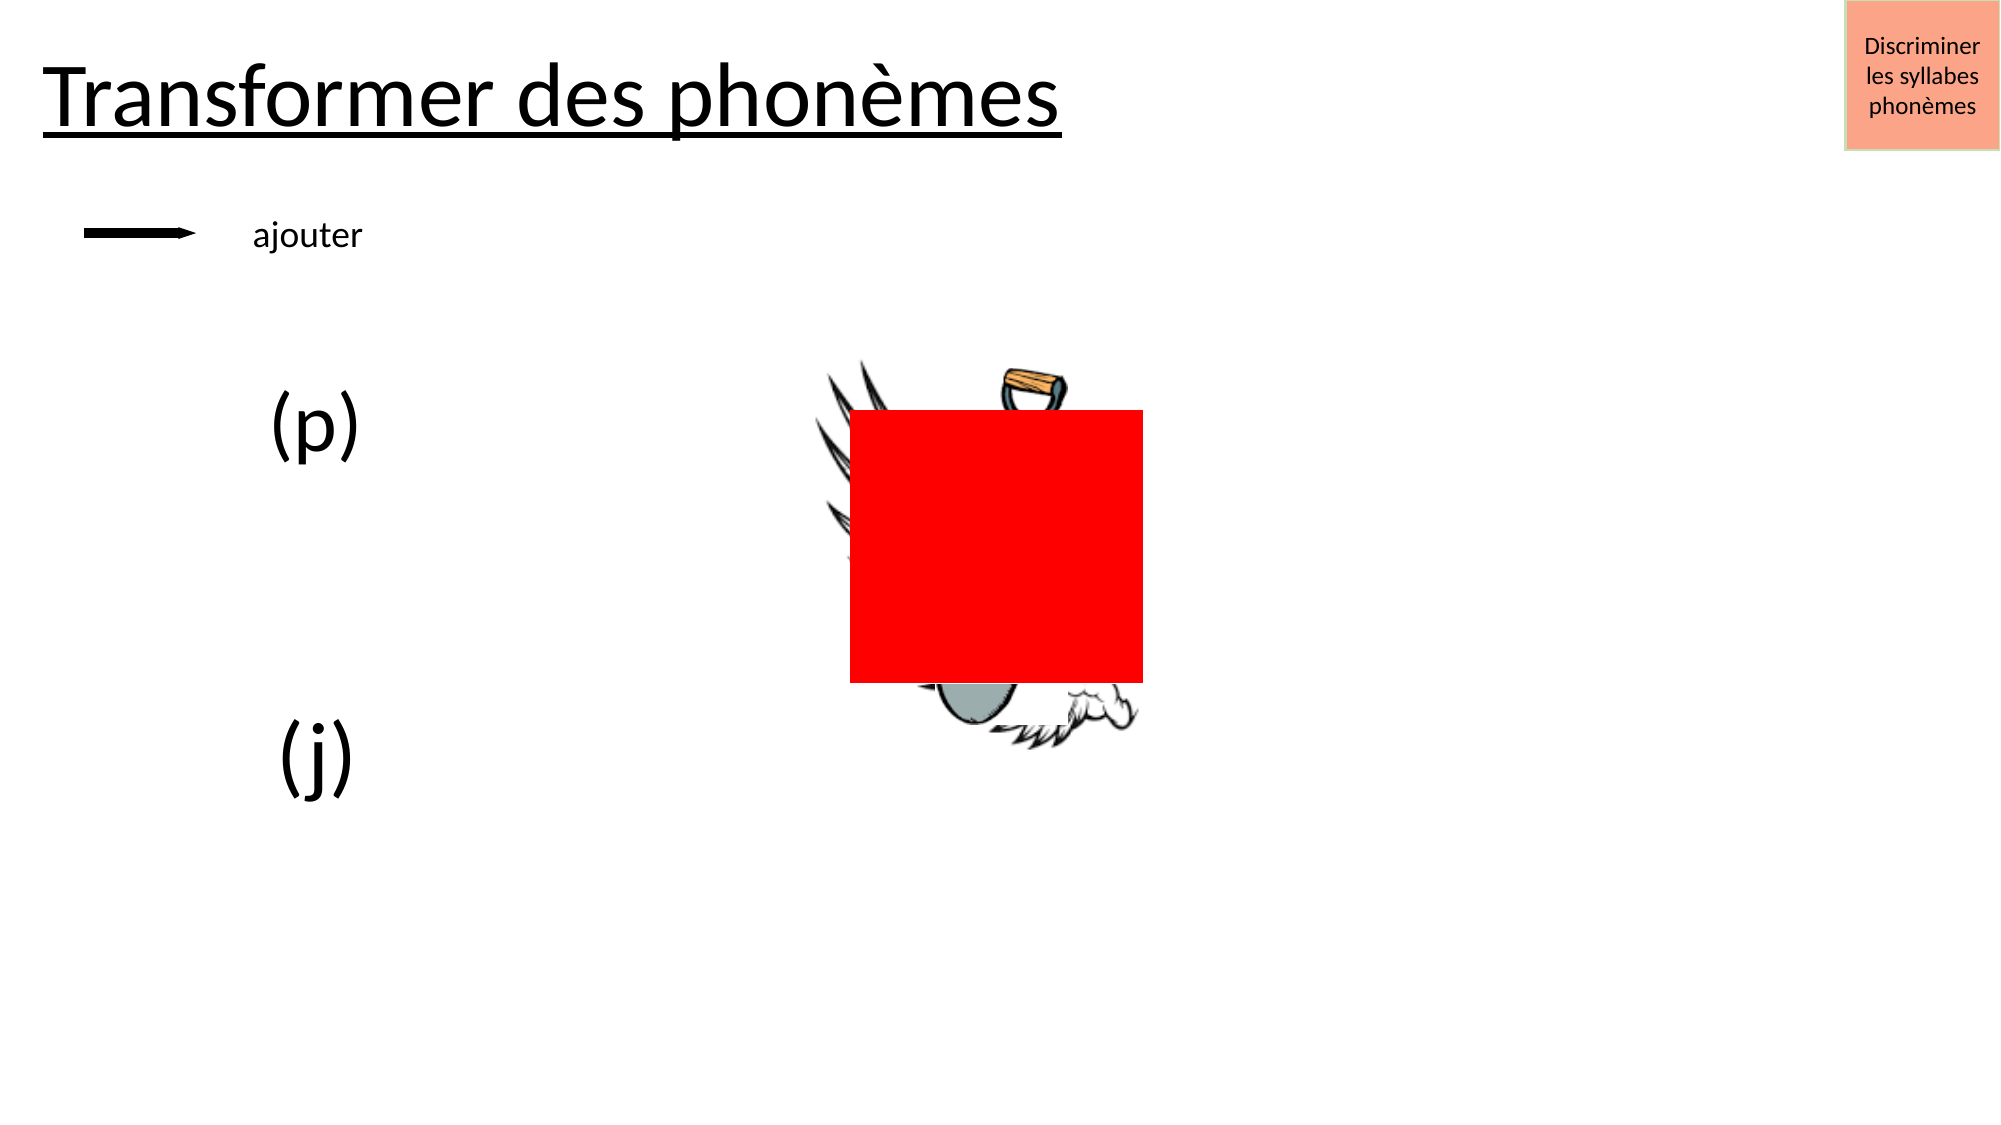

Discriminer les syllabes phonèmes
Transformer des phonèmes
ajouter
(p)
(j)